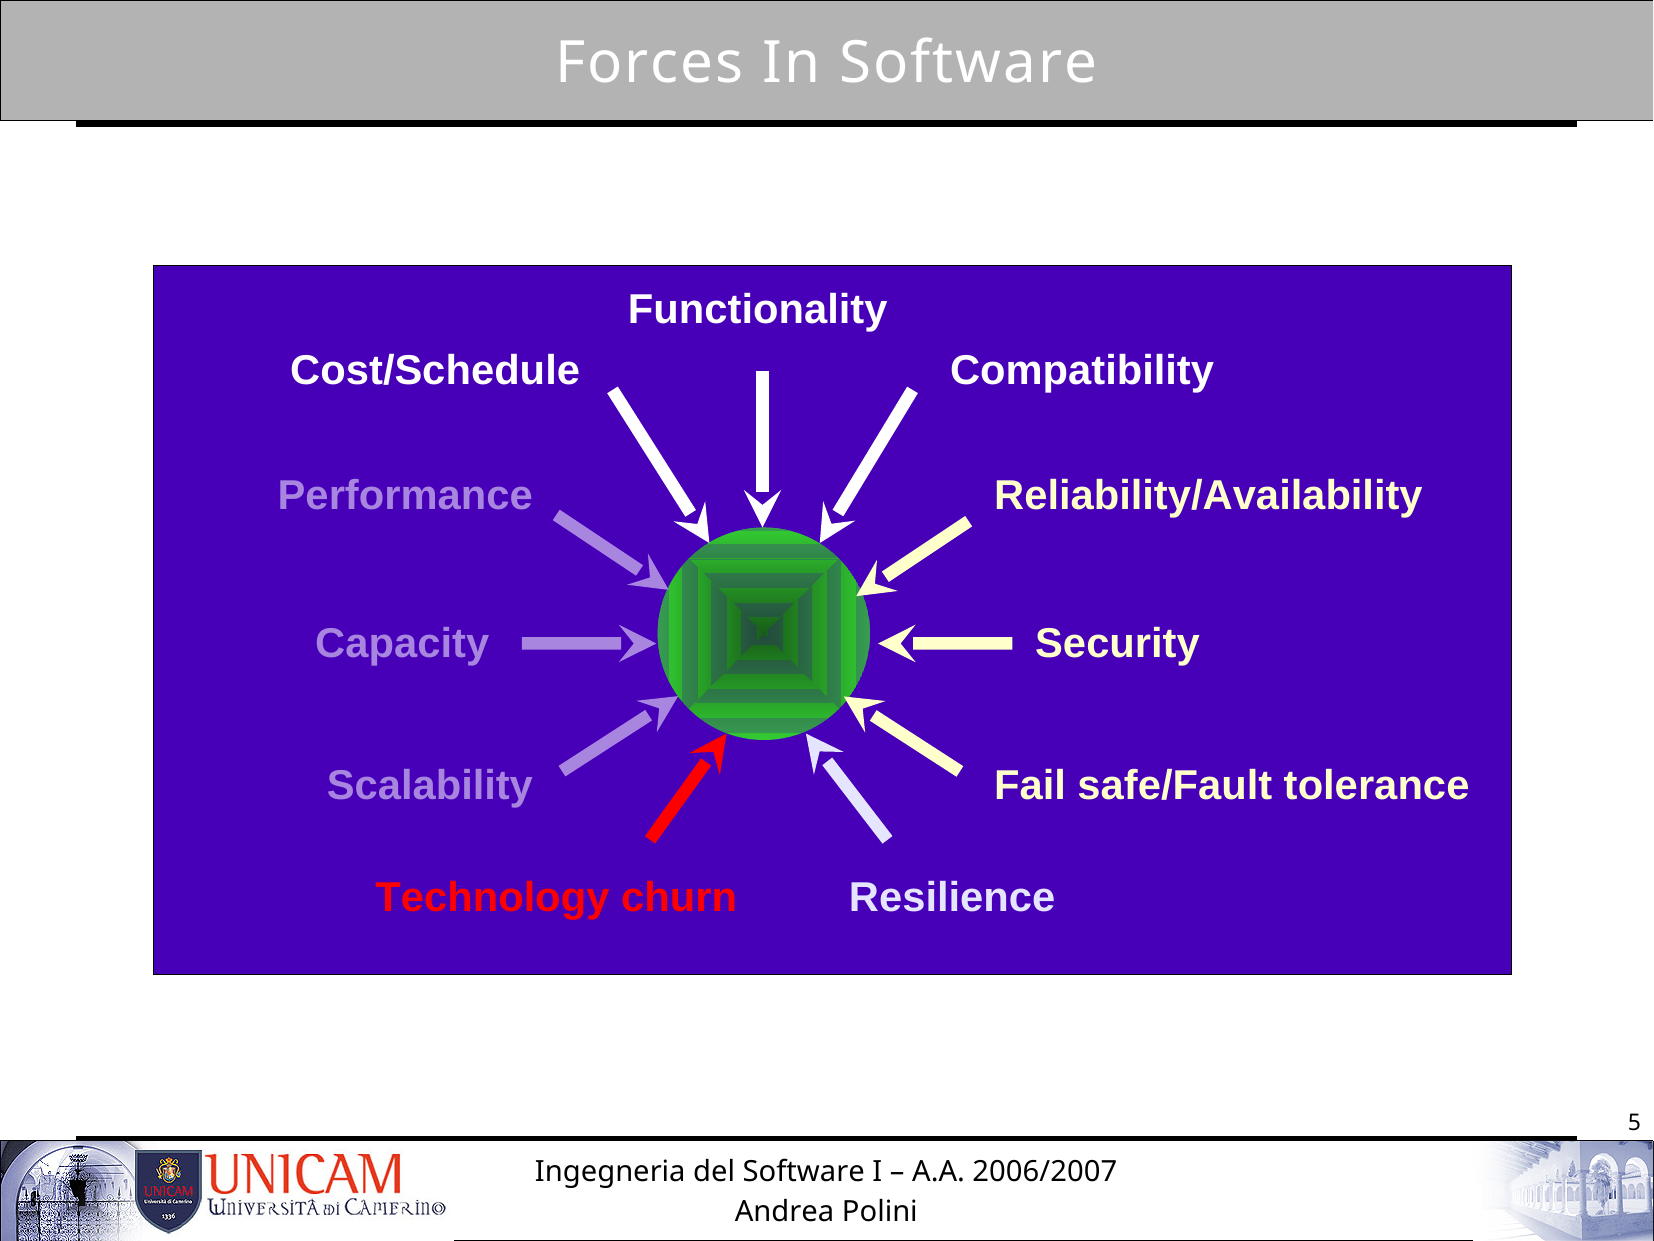

# Forces In Software
Functionality
Cost/Schedule
Compatibility
Performance
Capacity
Scalability
Reliability/Availability
Security
Fail safe/Fault tolerance
Technology churn
Resilience
5